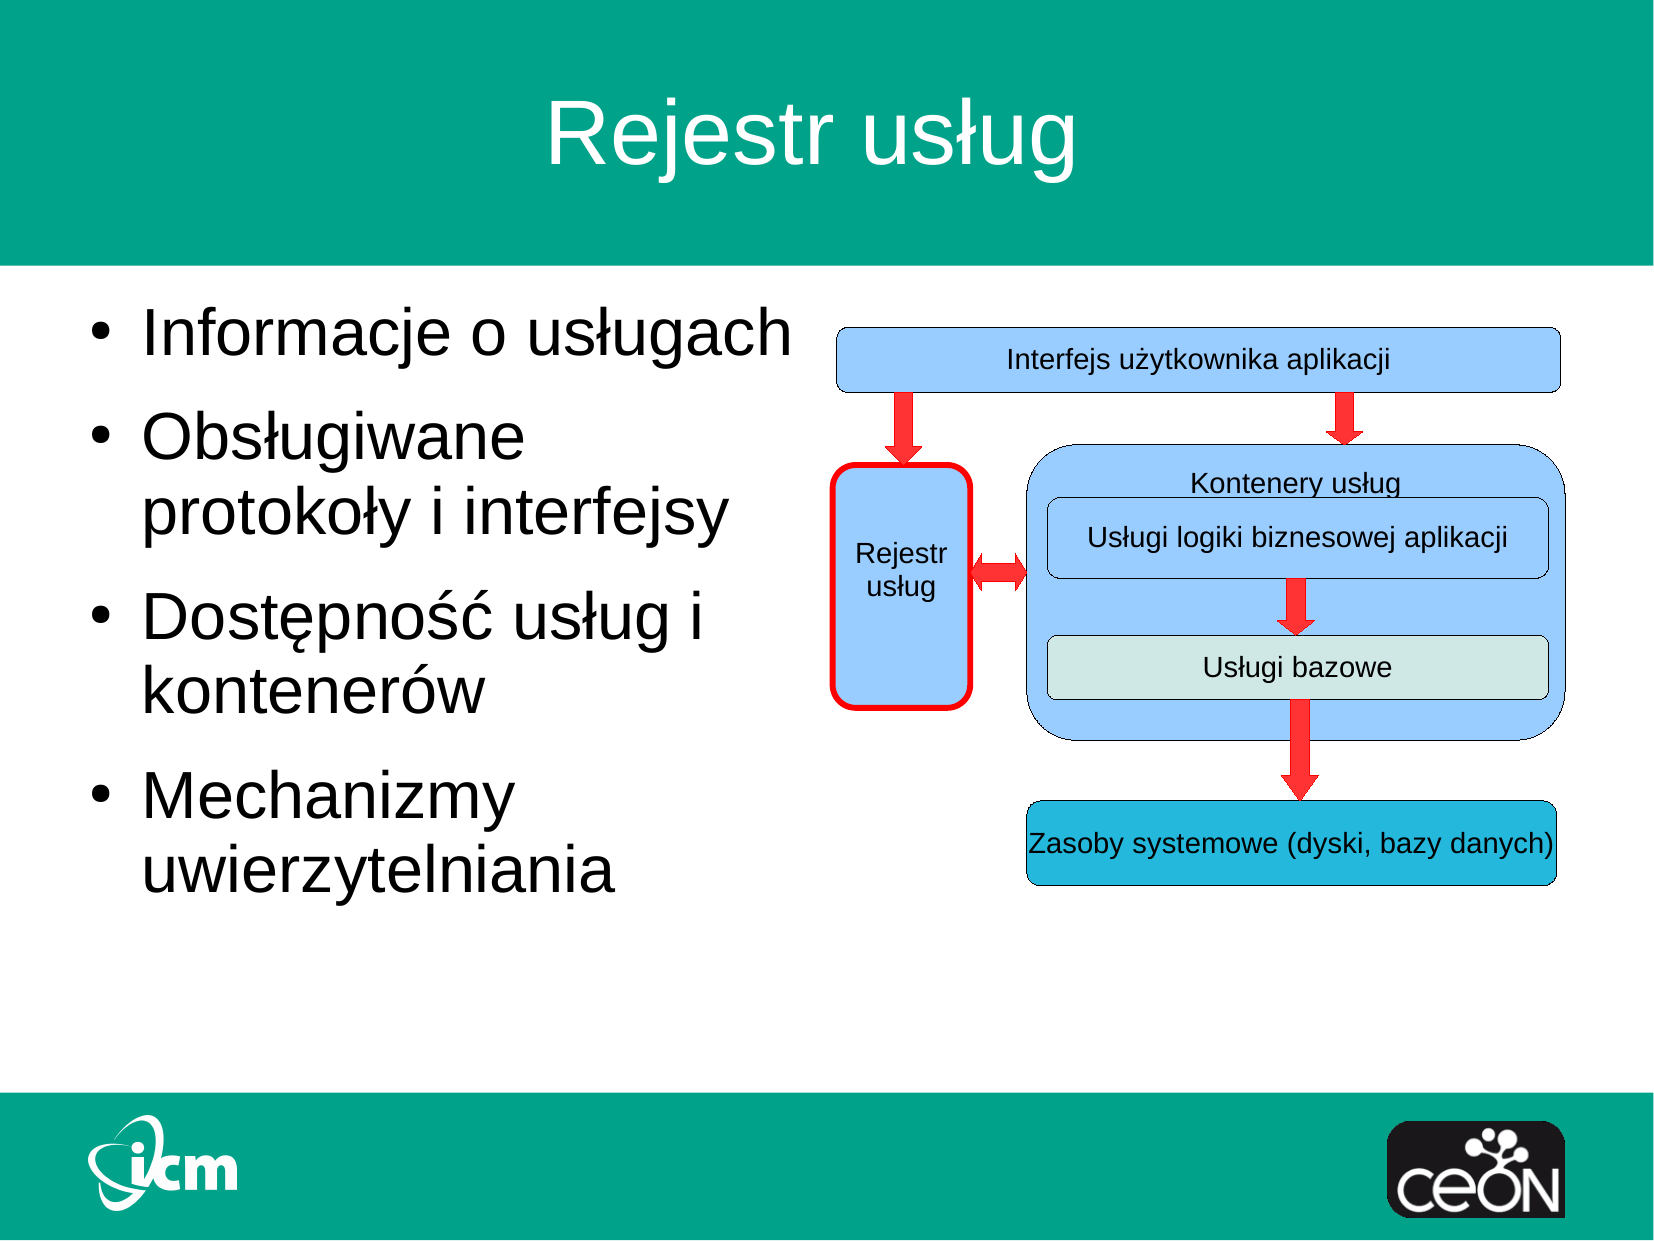

# Rejestr usług
Informacje o usługach
Obsługiwane protokoły i interfejsy
Dostępność usług i kontenerów
Mechanizmy uwierzytelniania
Interfejs użytkownika aplikacji
Kontenery usług
Rejestr
usług
Usługi logiki biznesowej aplikacji
Usługi bazowe
Zasoby systemowe (dyski, bazy danych)